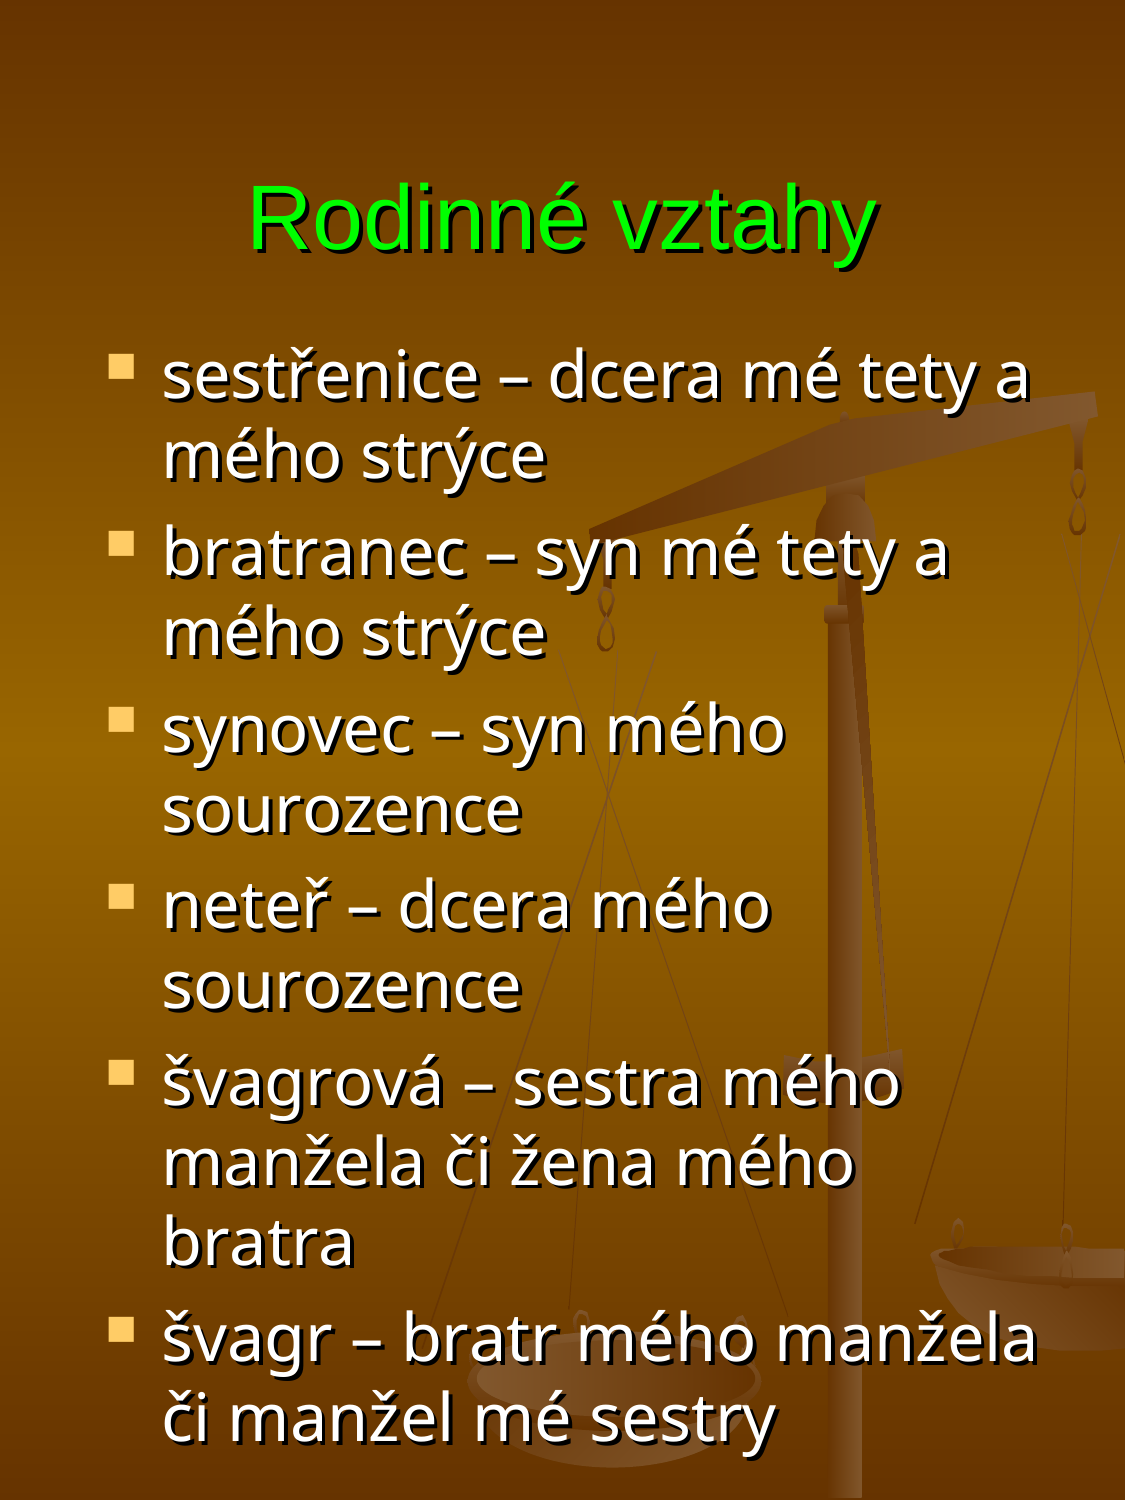

# Rodinné vztahy
sestřenice – dcera mé tety a mého strýce
bratranec – syn mé tety a mého strýce
synovec – syn mého sourozence
neteř – dcera mého sourozence
švagrová – sestra mého manžela či žena mého bratra
švagr – bratr mého manžela či manžel mé sestry